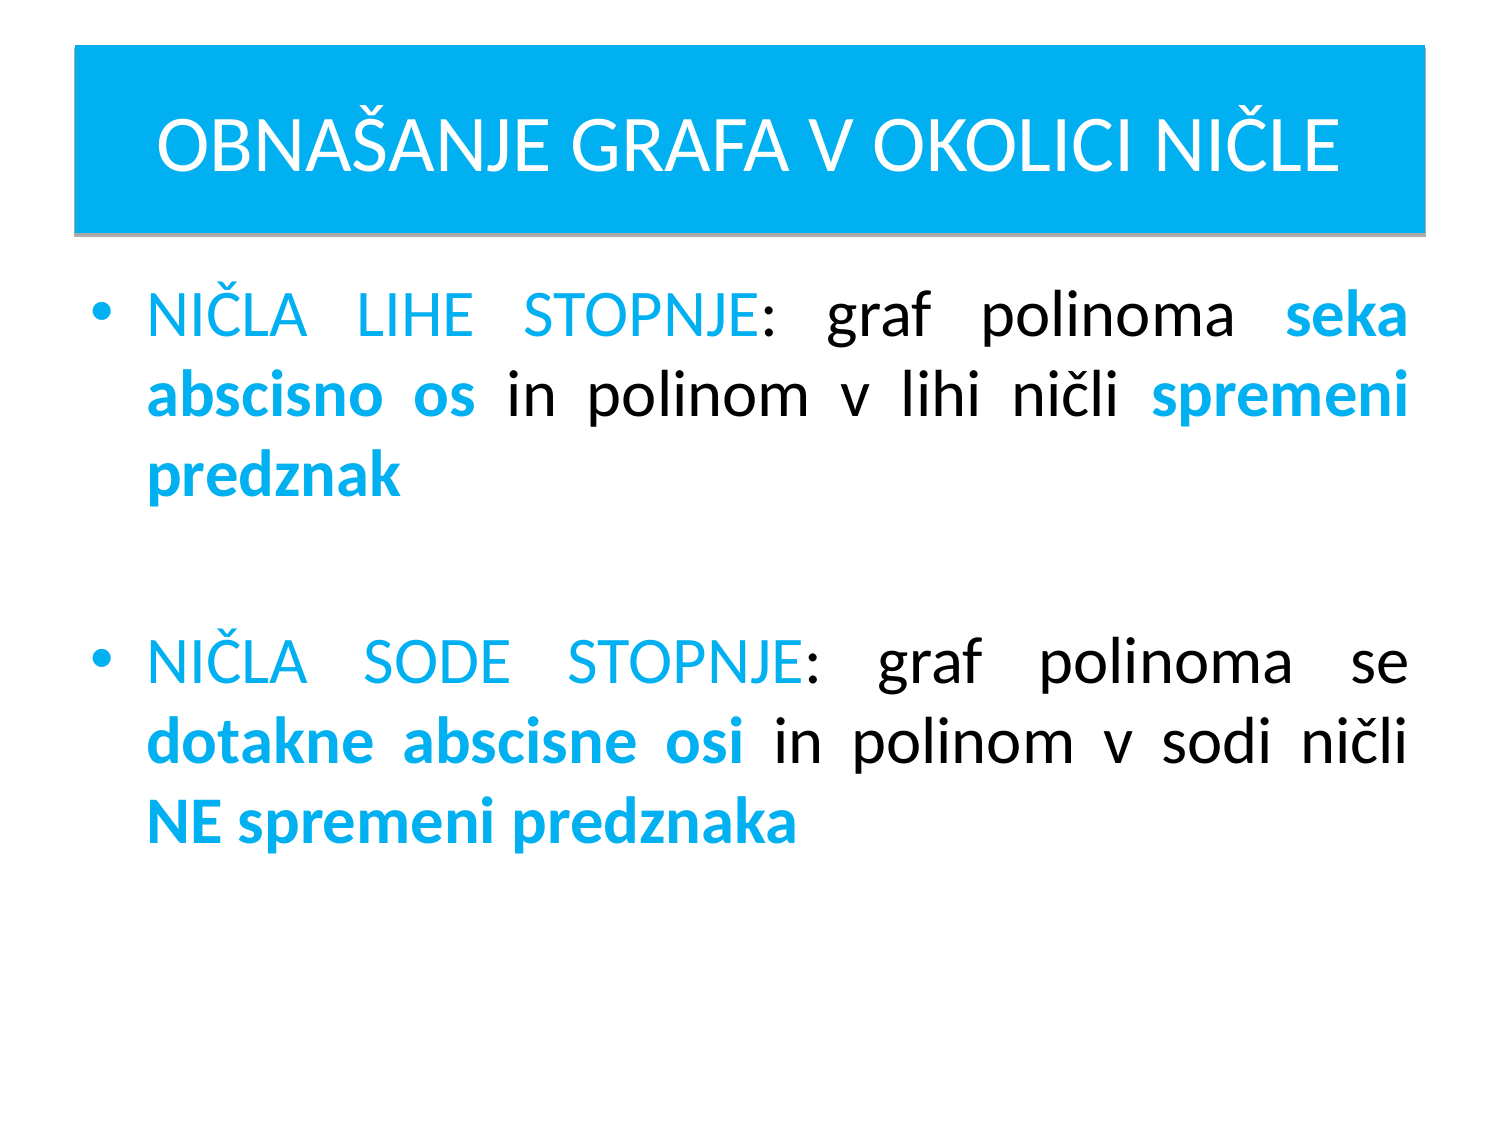

# OBNAŠANJE GRAFA V OKOLICI NIČLE
NIČLA LIHE STOPNJE: graf polinoma seka abscisno os in polinom v lihi ničli spremeni predznak
NIČLA SODE STOPNJE: graf polinoma se dotakne abscisne osi in polinom v sodi ničli NE spremeni predznaka